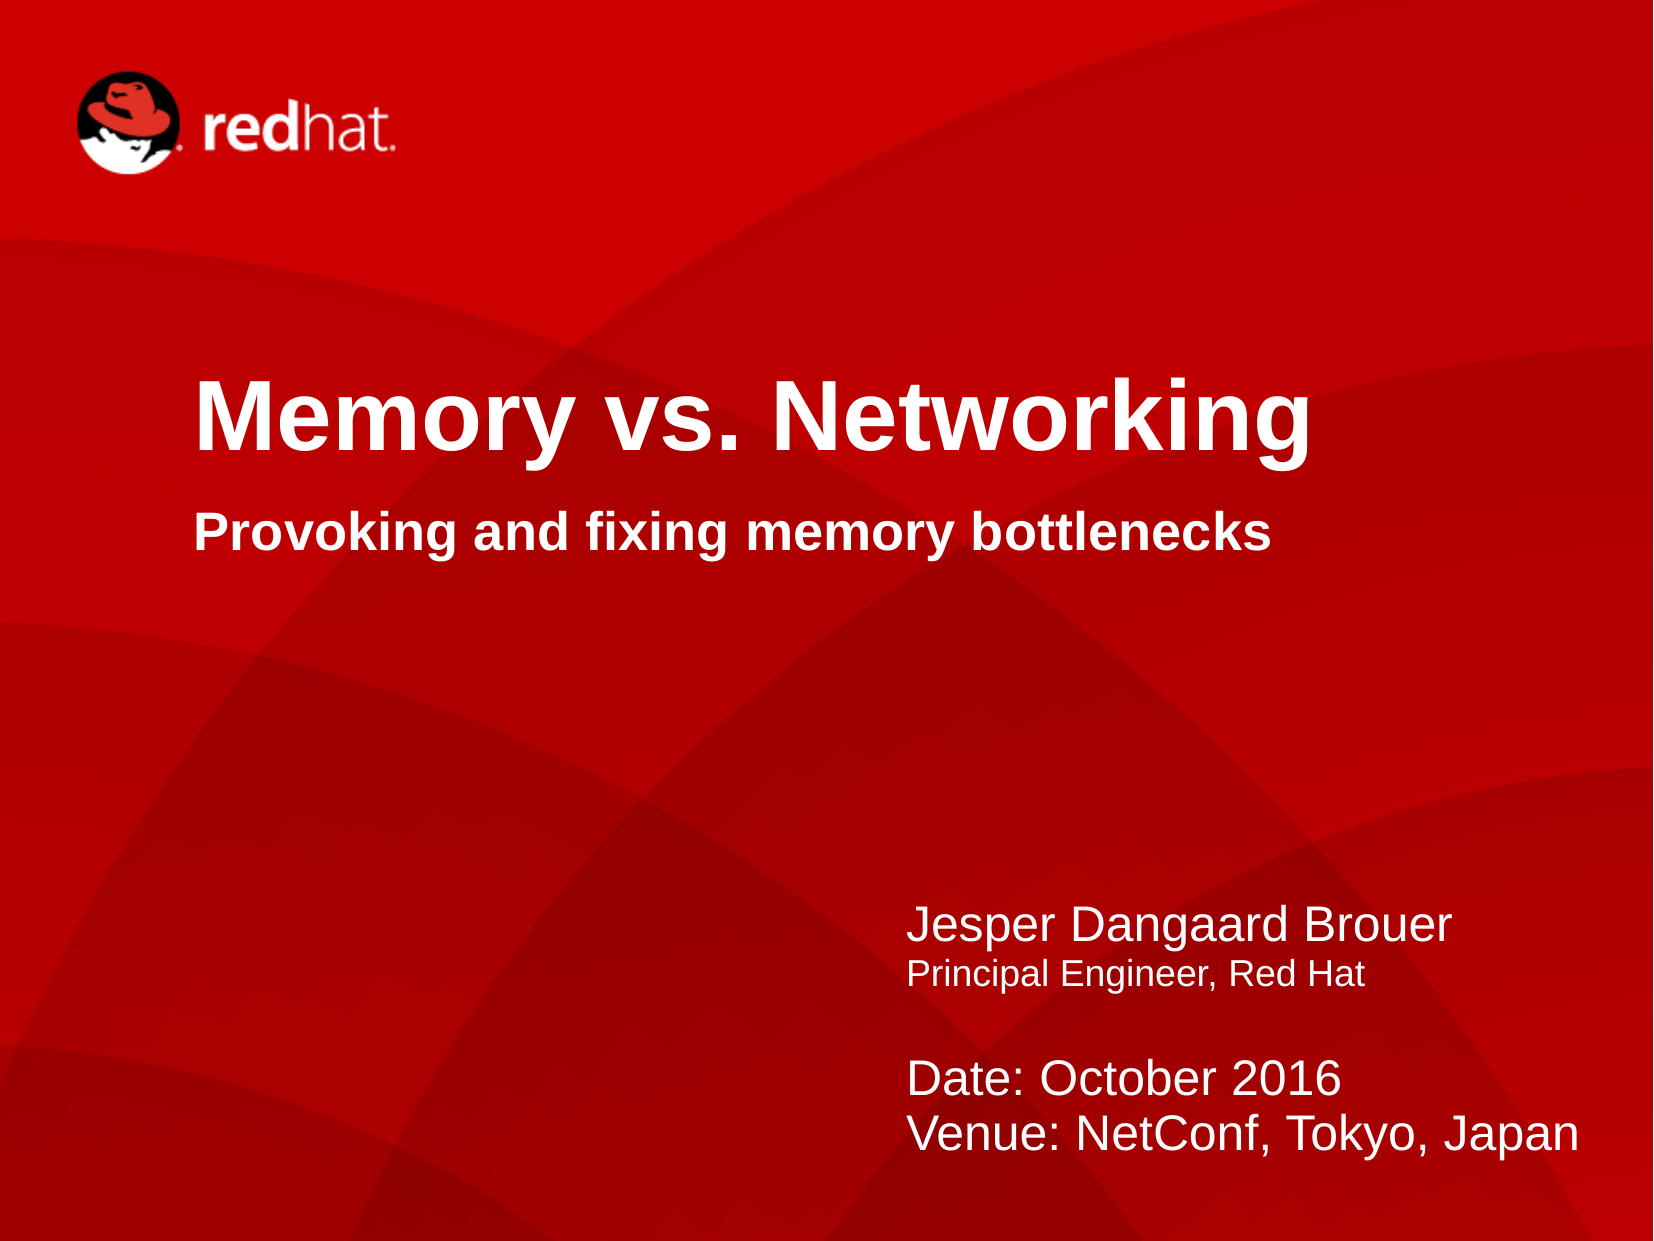

Memory vs. Networking
Provoking and fixing memory bottlenecks
Jesper Dangaard Brouer
Principal Engineer, Red Hat
Date: October 2016
Venue: NetConf, Tokyo, Japan